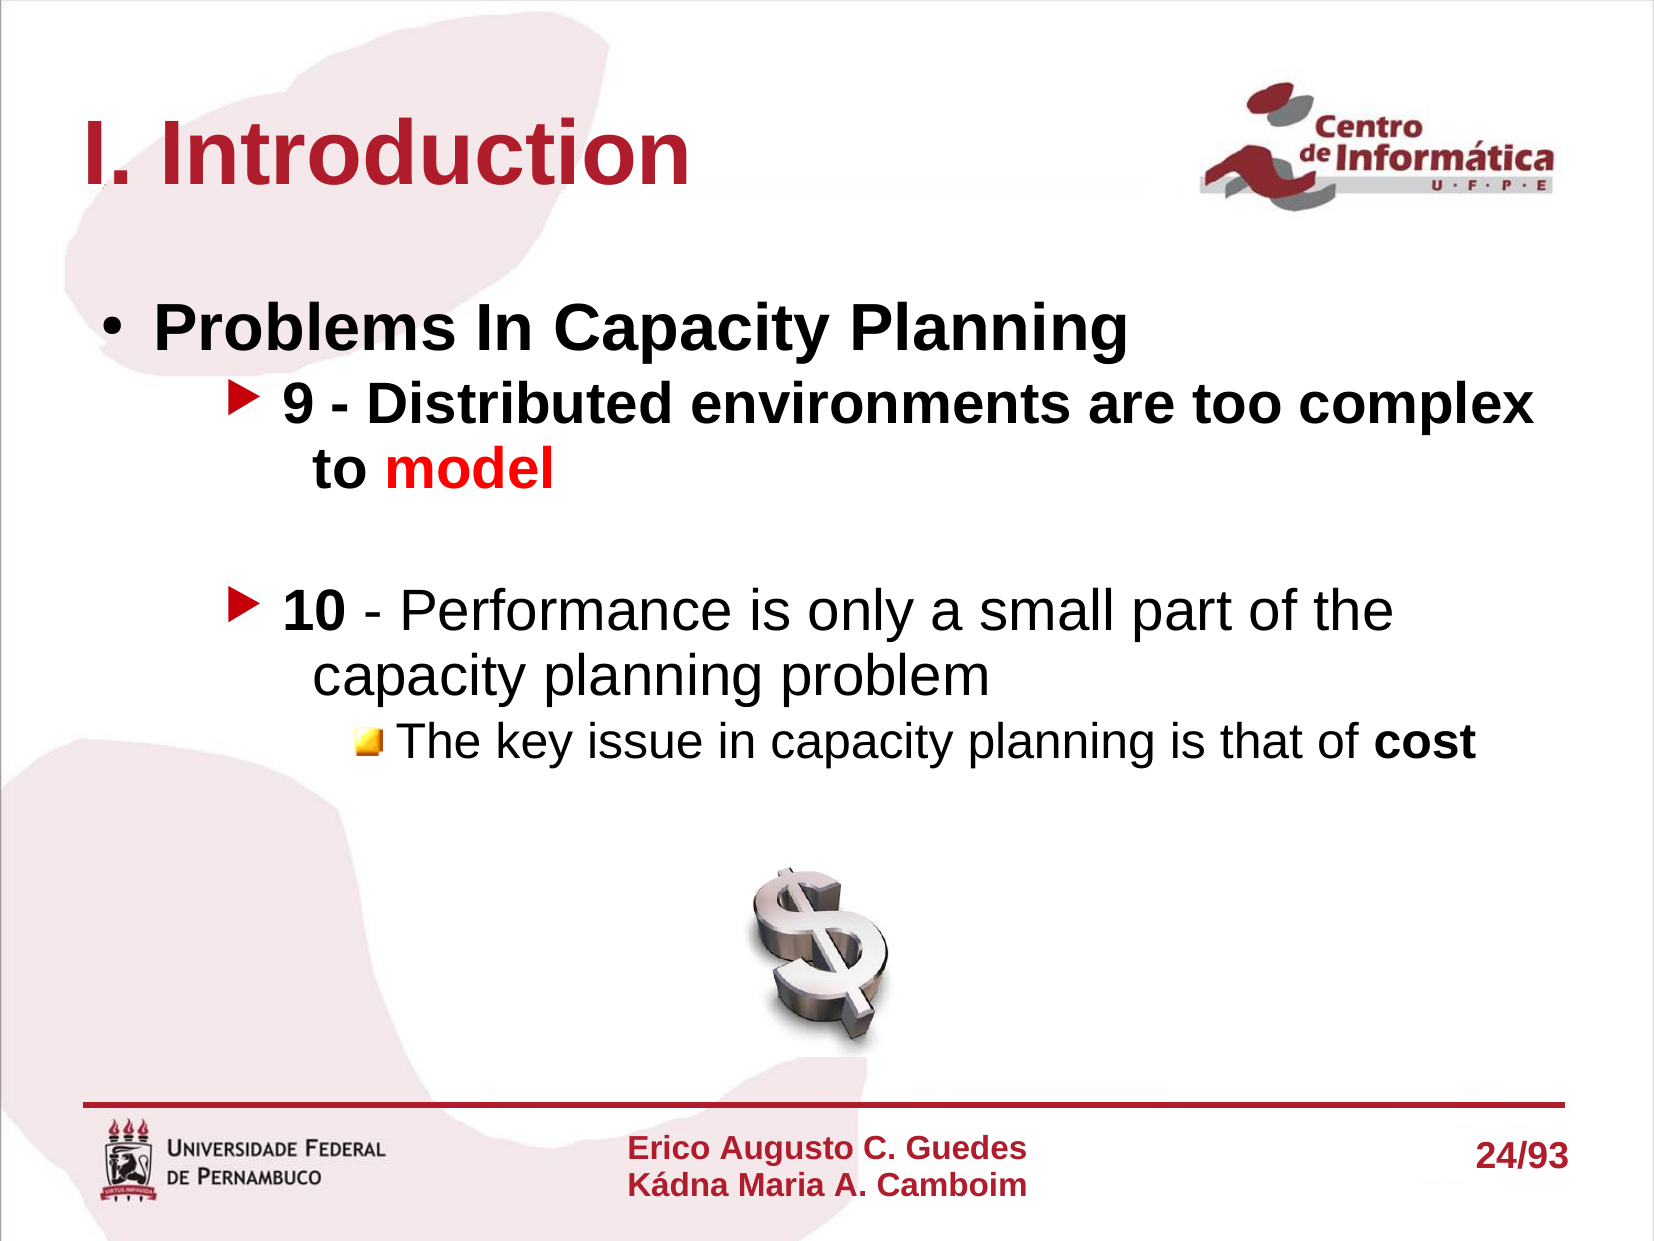

# I. Introduction
Problems In Capacity Planning
 9 - Distributed environments are too complex to model
 10 - Performance is only a small part of the capacity planning problem
The key issue in capacity planning is that of cost